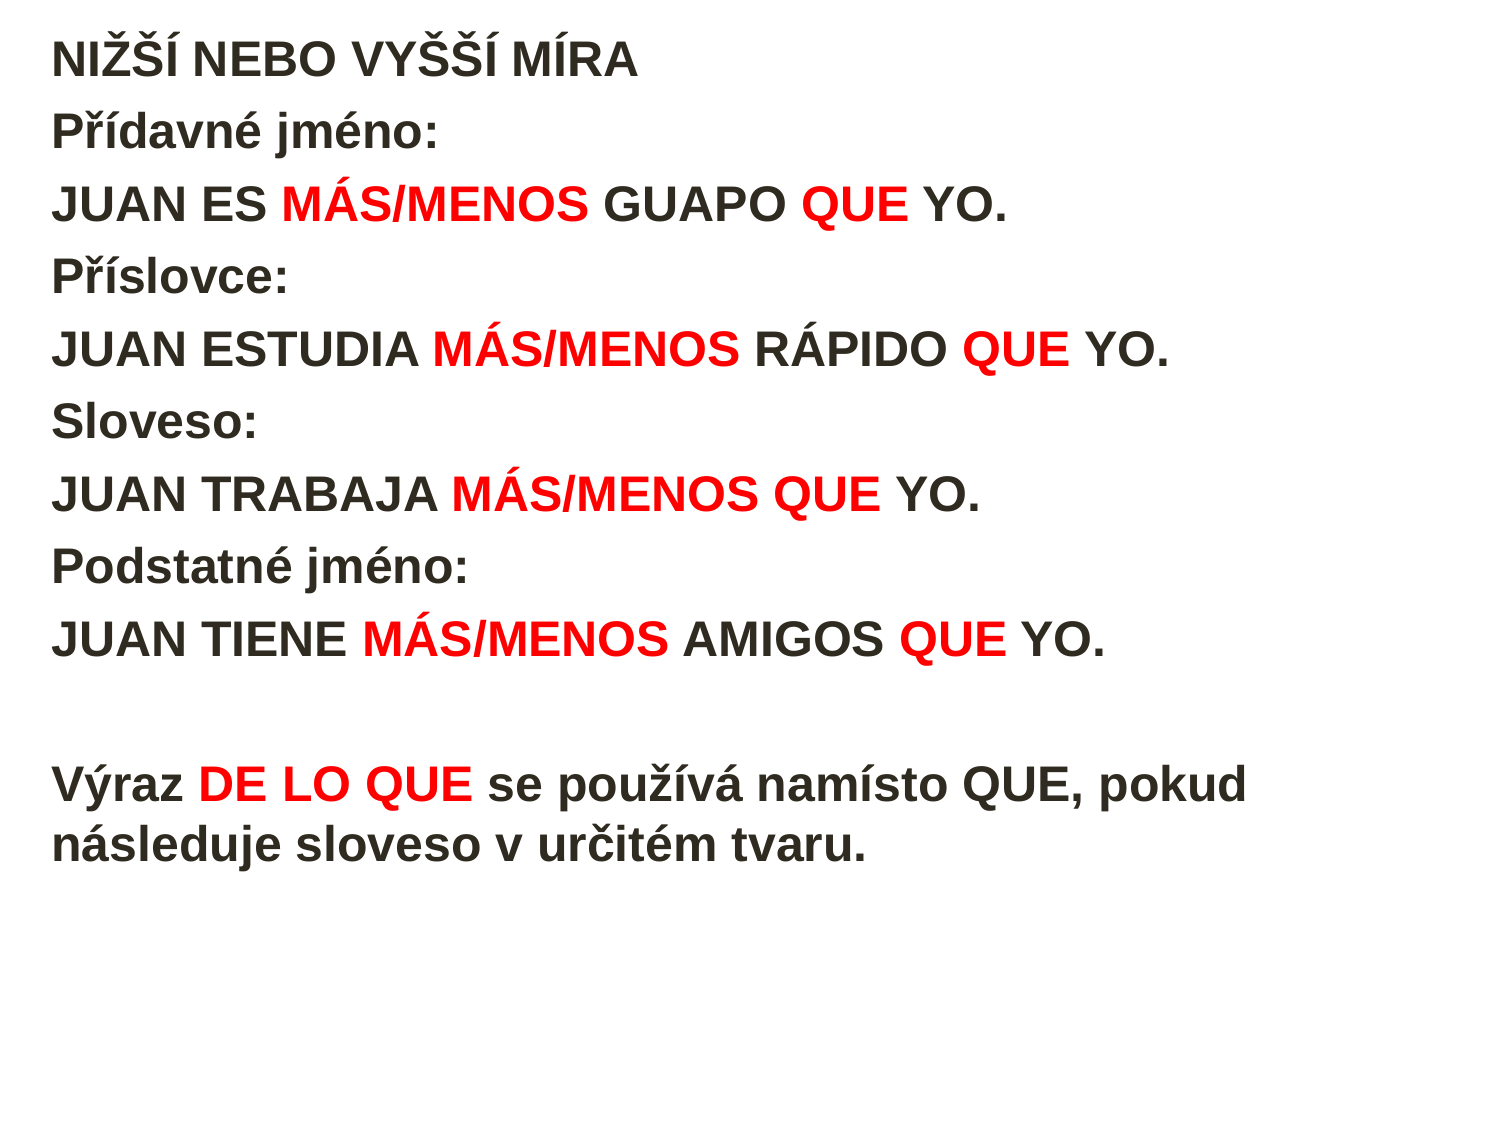

# NIŽŠÍ NEBO VYŠŠÍ MÍRA
Přídavné jméno:
JUAN ES MÁS/MENOS GUAPO QUE YO.
Příslovce:
JUAN ESTUDIA MÁS/MENOS RÁPIDO QUE YO.
Sloveso:
JUAN TRABAJA MÁS/MENOS QUE YO.
Podstatné jméno:
JUAN TIENE MÁS/MENOS AMIGOS QUE YO.
Výraz DE LO QUE se používá namísto QUE, pokud následuje sloveso v určitém tvaru.